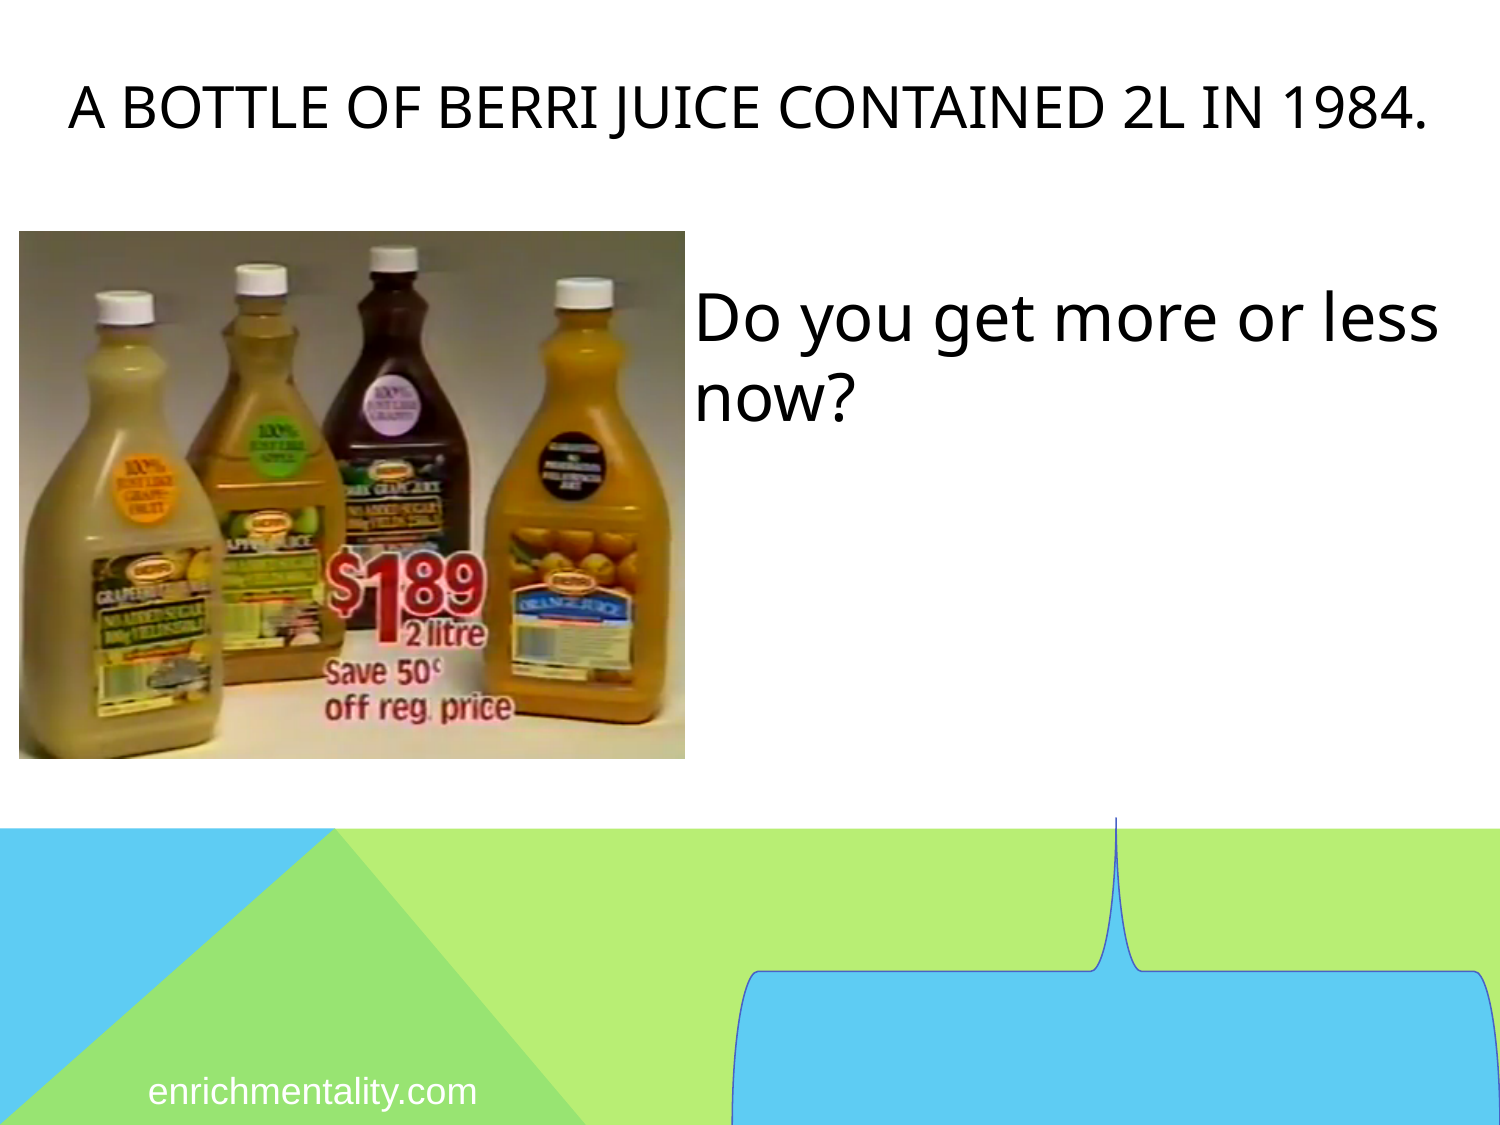

# A bottle of Berri juice contained 2L in 1984.
Do you get more or less now?
2.4L - more
enrichmentality.com